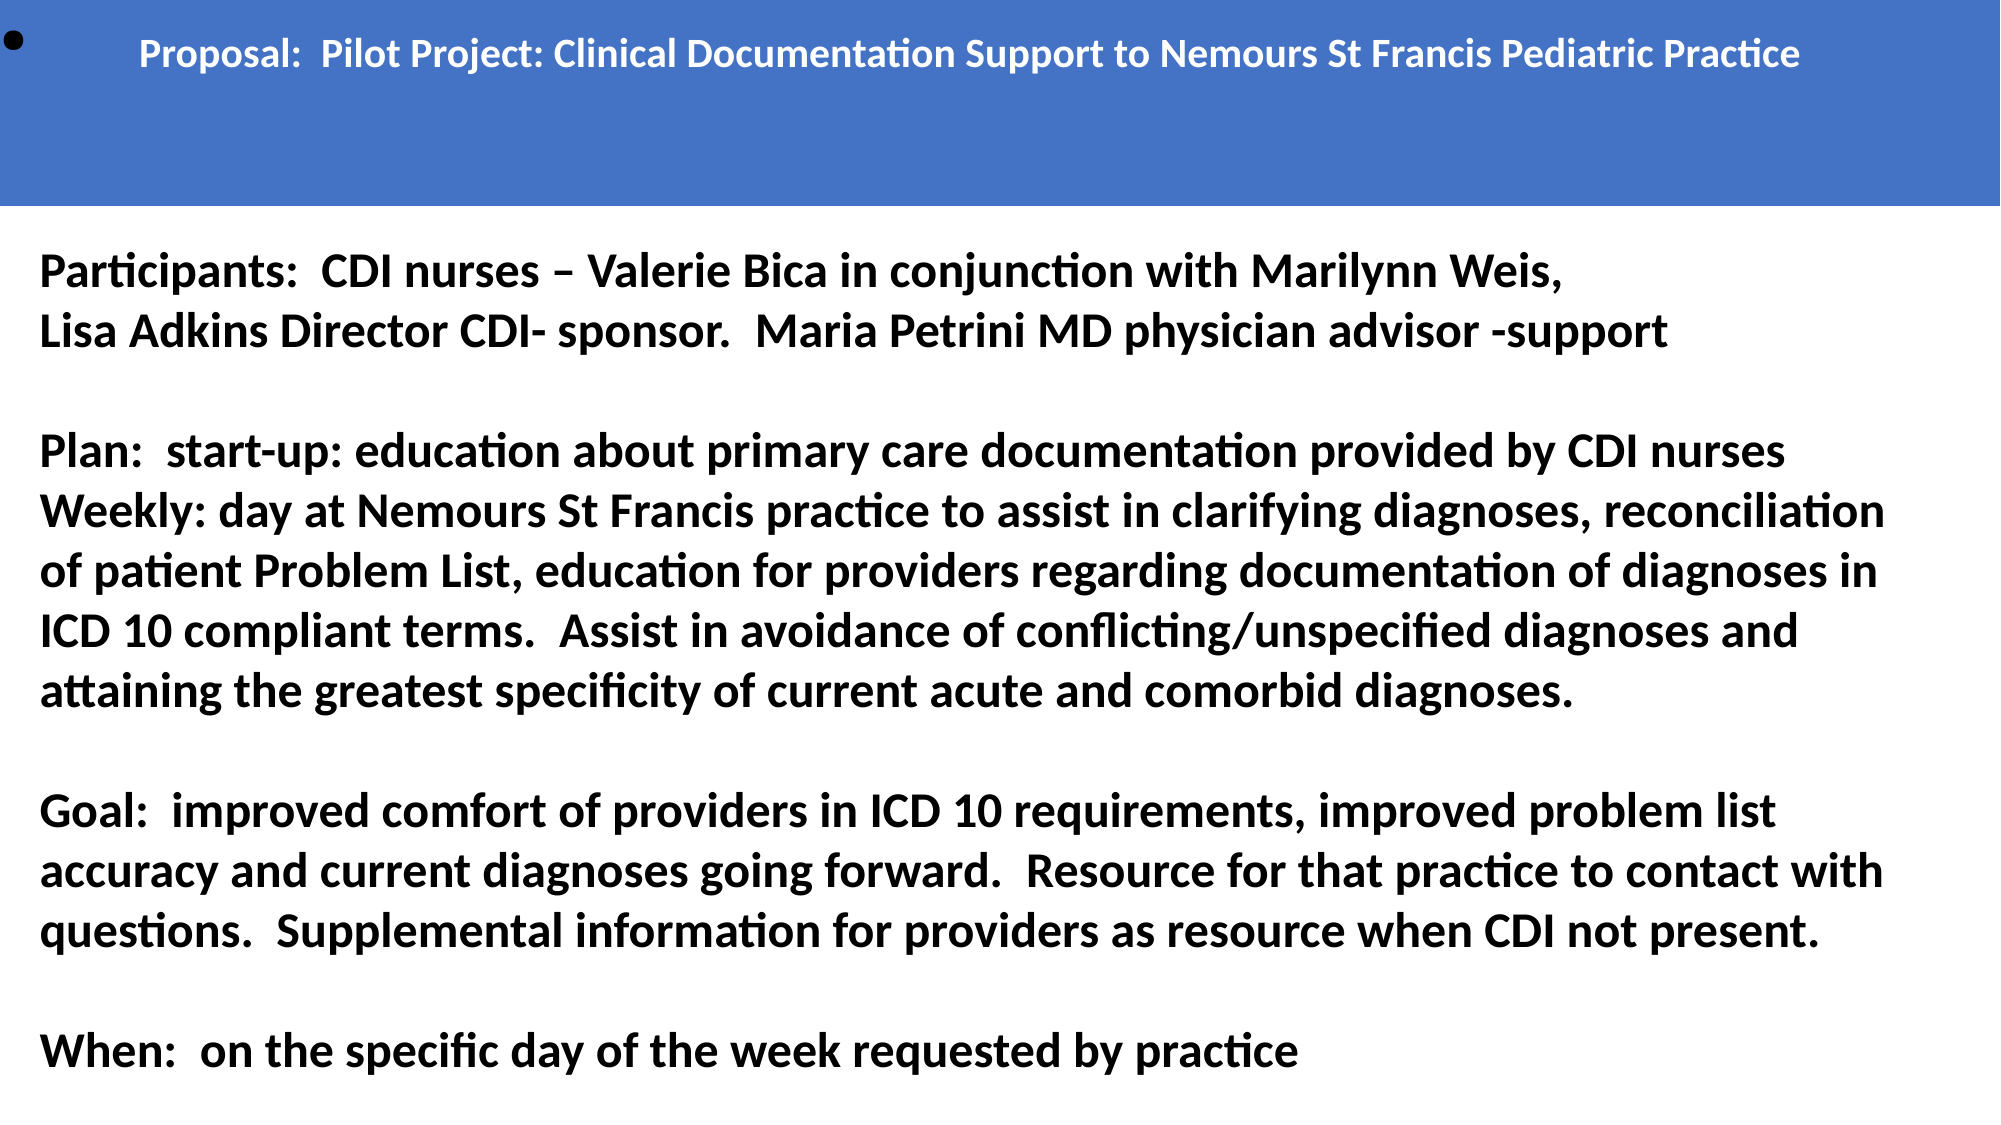

| Proposal:  Pilot Project: Clinical Documentation Support to Nemours St Francis Pediatric Practice |
| --- |
Participants:  CDI nurses – Valerie Bica in conjunction with Marilynn Weis,
Lisa Adkins Director CDI- sponsor.  Maria Petrini MD physician advisor -support
Plan:  start-up: education about primary care documentation provided by CDI nurses
Weekly: day at Nemours St Francis practice to assist in clarifying diagnoses, reconciliation of patient Problem List, education for providers regarding documentation of diagnoses in ICD 10 compliant terms.  Assist in avoidance of conflicting/unspecified diagnoses and attaining the greatest specificity of current acute and comorbid diagnoses.
Goal:  improved comfort of providers in ICD 10 requirements, improved problem list accuracy and current diagnoses going forward.  Resource for that practice to contact with questions.  Supplemental information for providers as resource when CDI not present.
When:  on the specific day of the week requested by practice